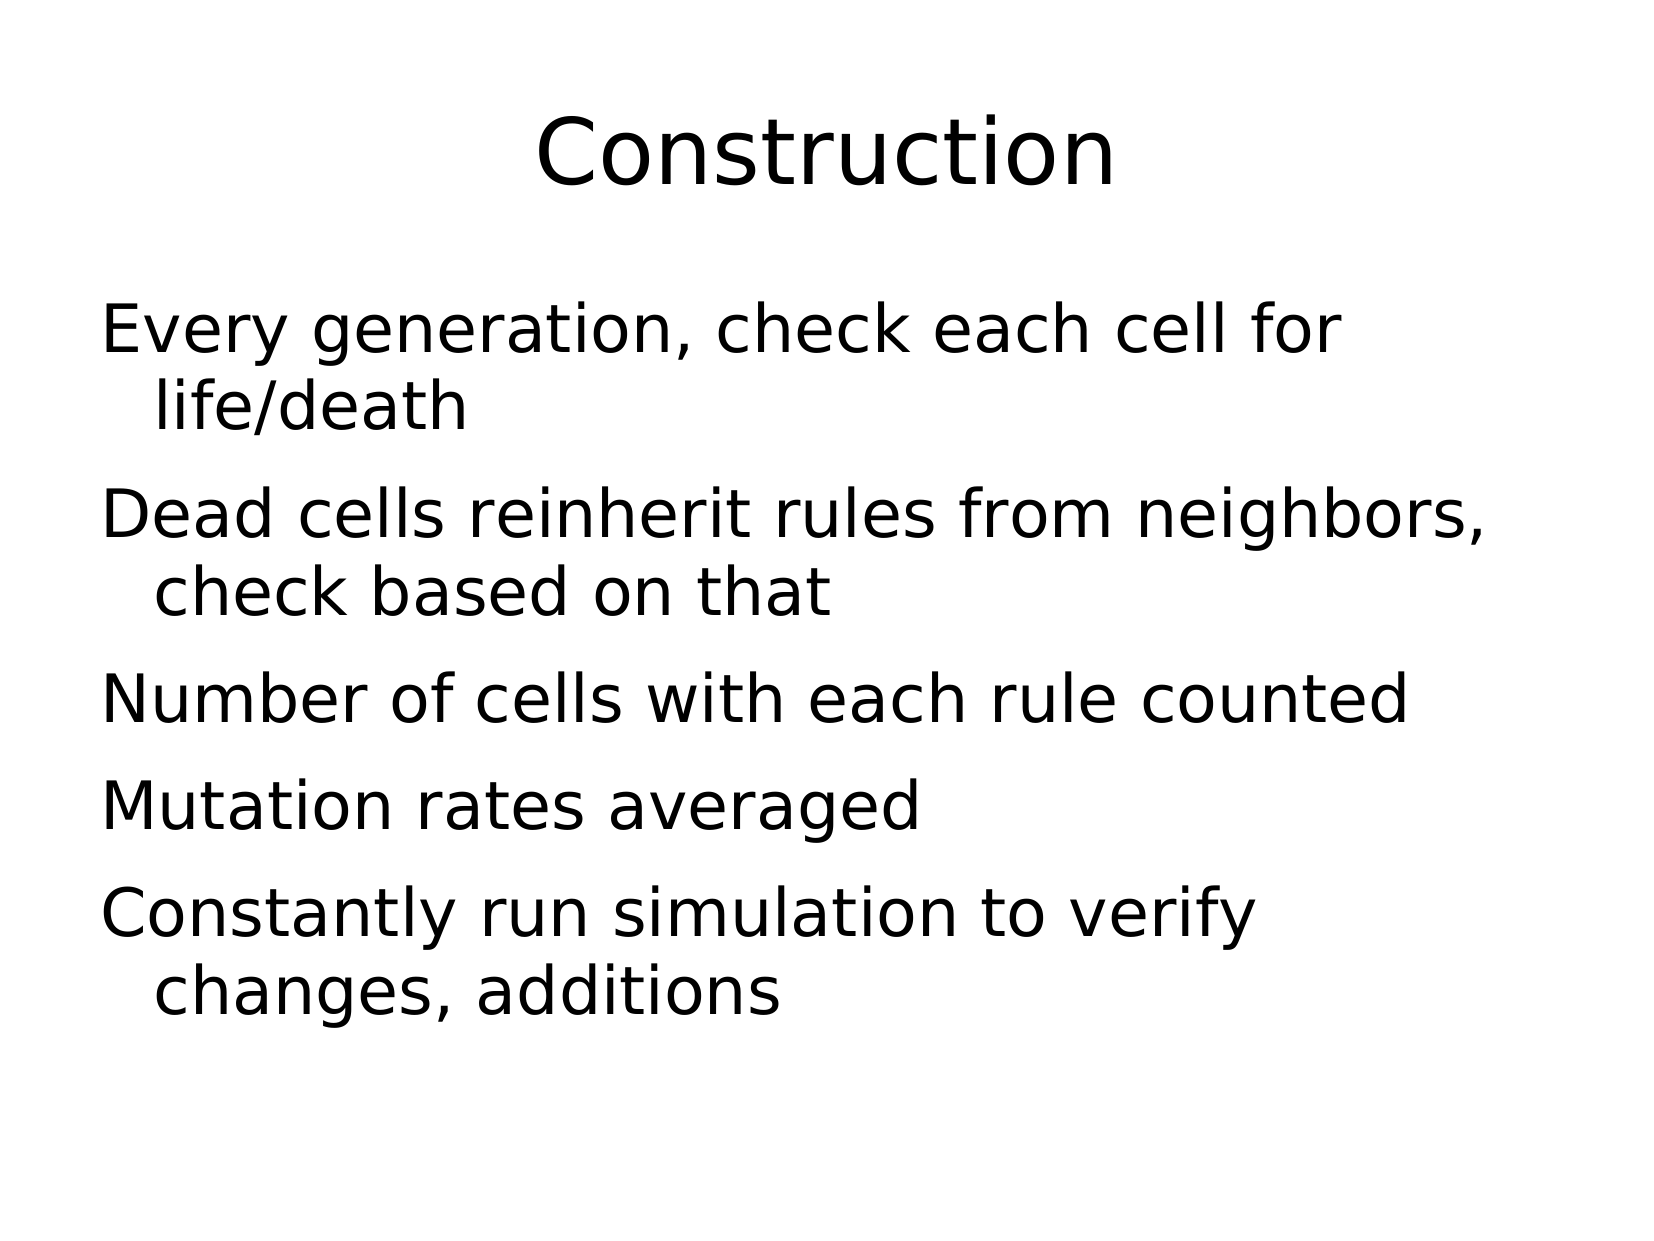

# Construction
Every generation, check each cell for life/death
Dead cells reinherit rules from neighbors, check based on that
Number of cells with each rule counted
Mutation rates averaged
Constantly run simulation to verify changes, additions